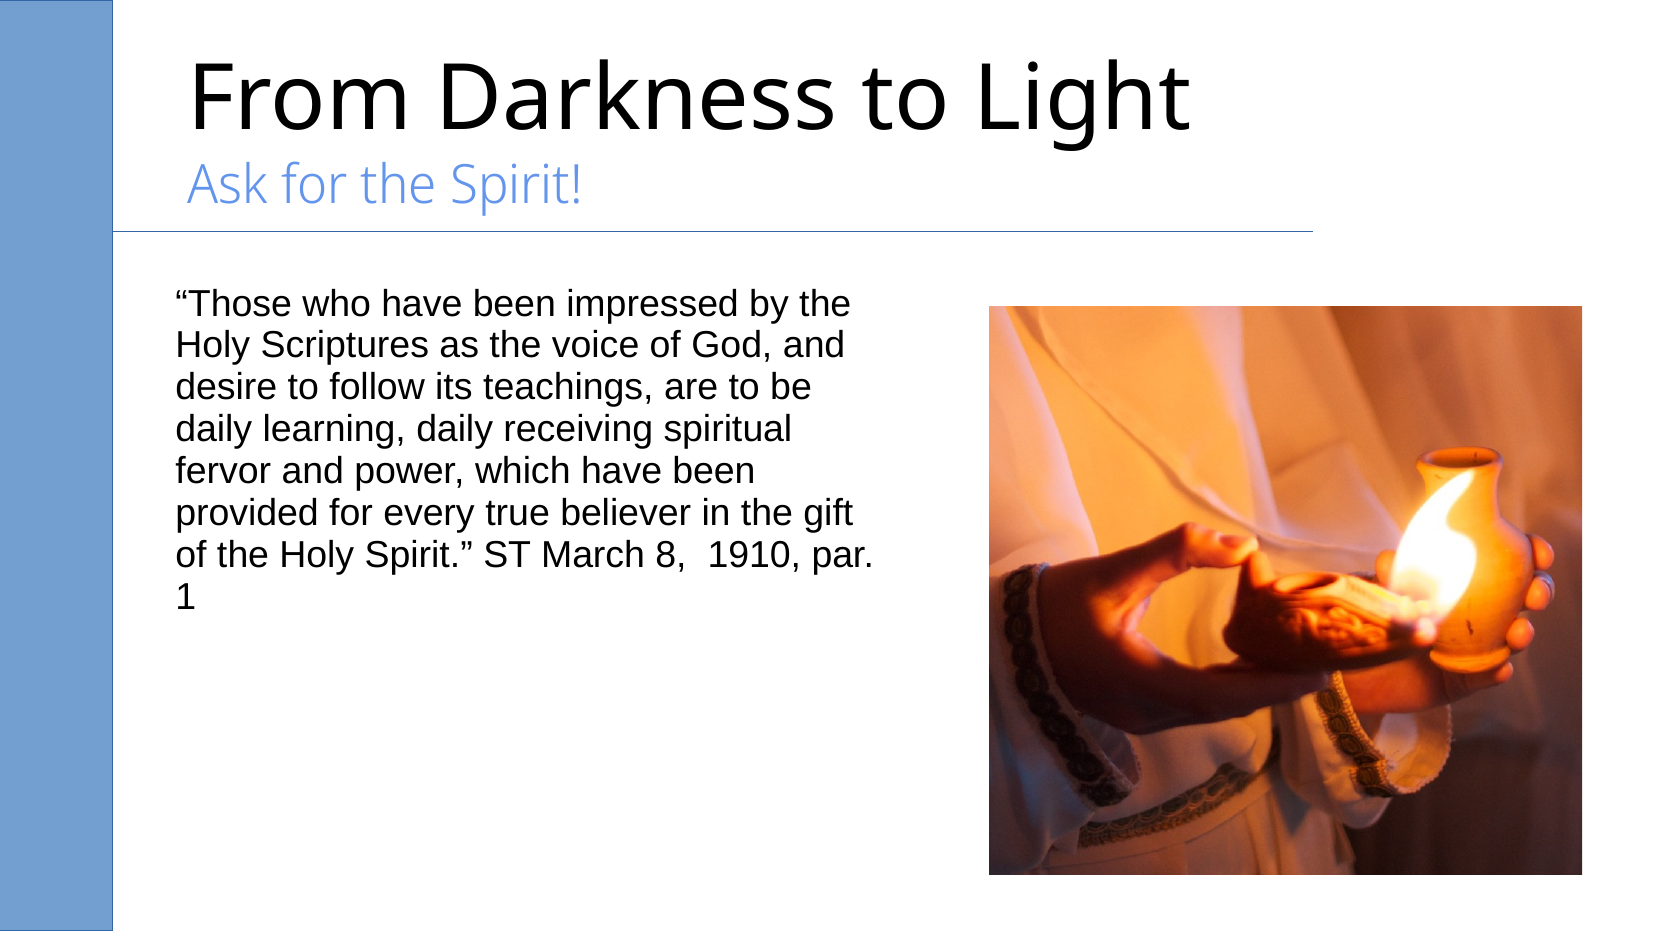

# From Darkness to Light
Ask for the Spirit!
“Those who have been impressed by the Holy Scriptures as the voice of God, and desire to follow its teachings, are to be daily learning, daily receiving spiritual fervor and power, which have been provided for every true believer in the gift of the Holy Spirit.” ST March 8, 1910, par. 1